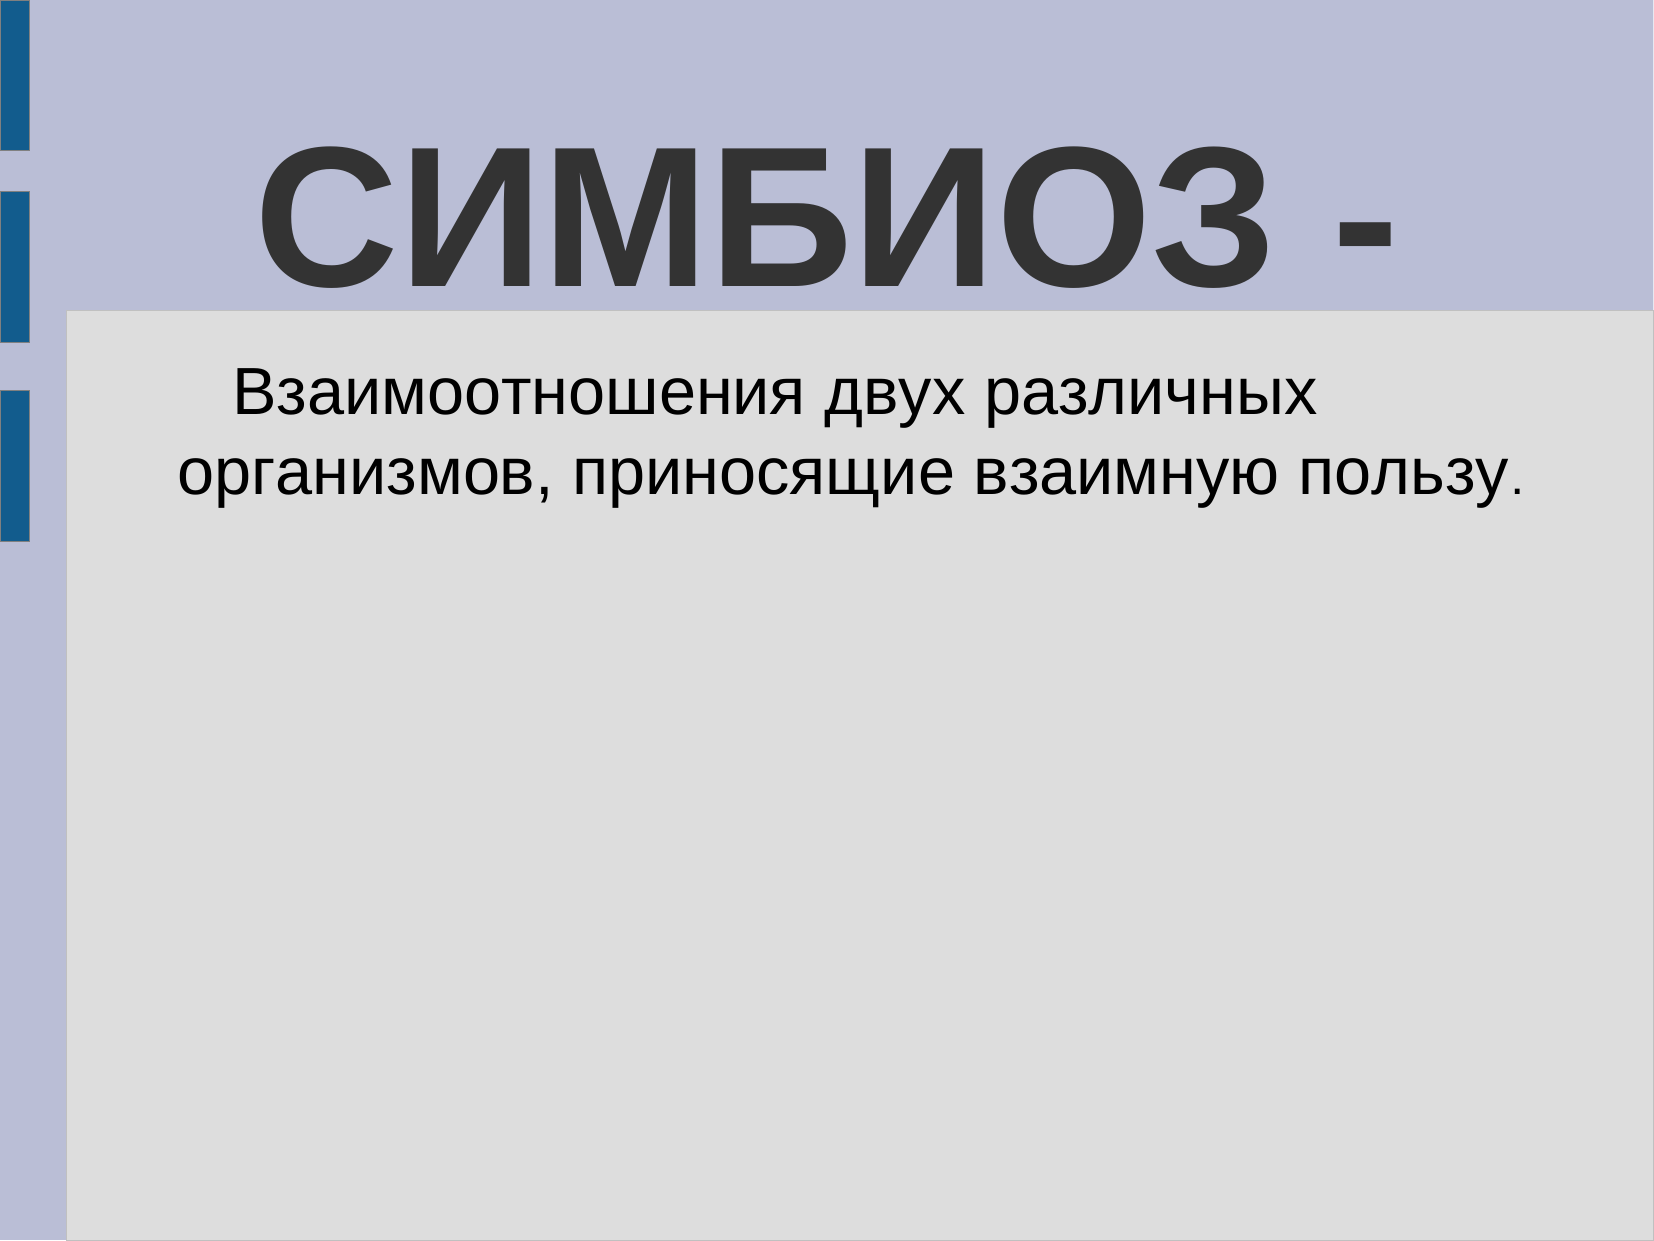

# СИМБИОЗ -
 Взаимоотношения двух различных организмов, приносящие взаимную пользу.